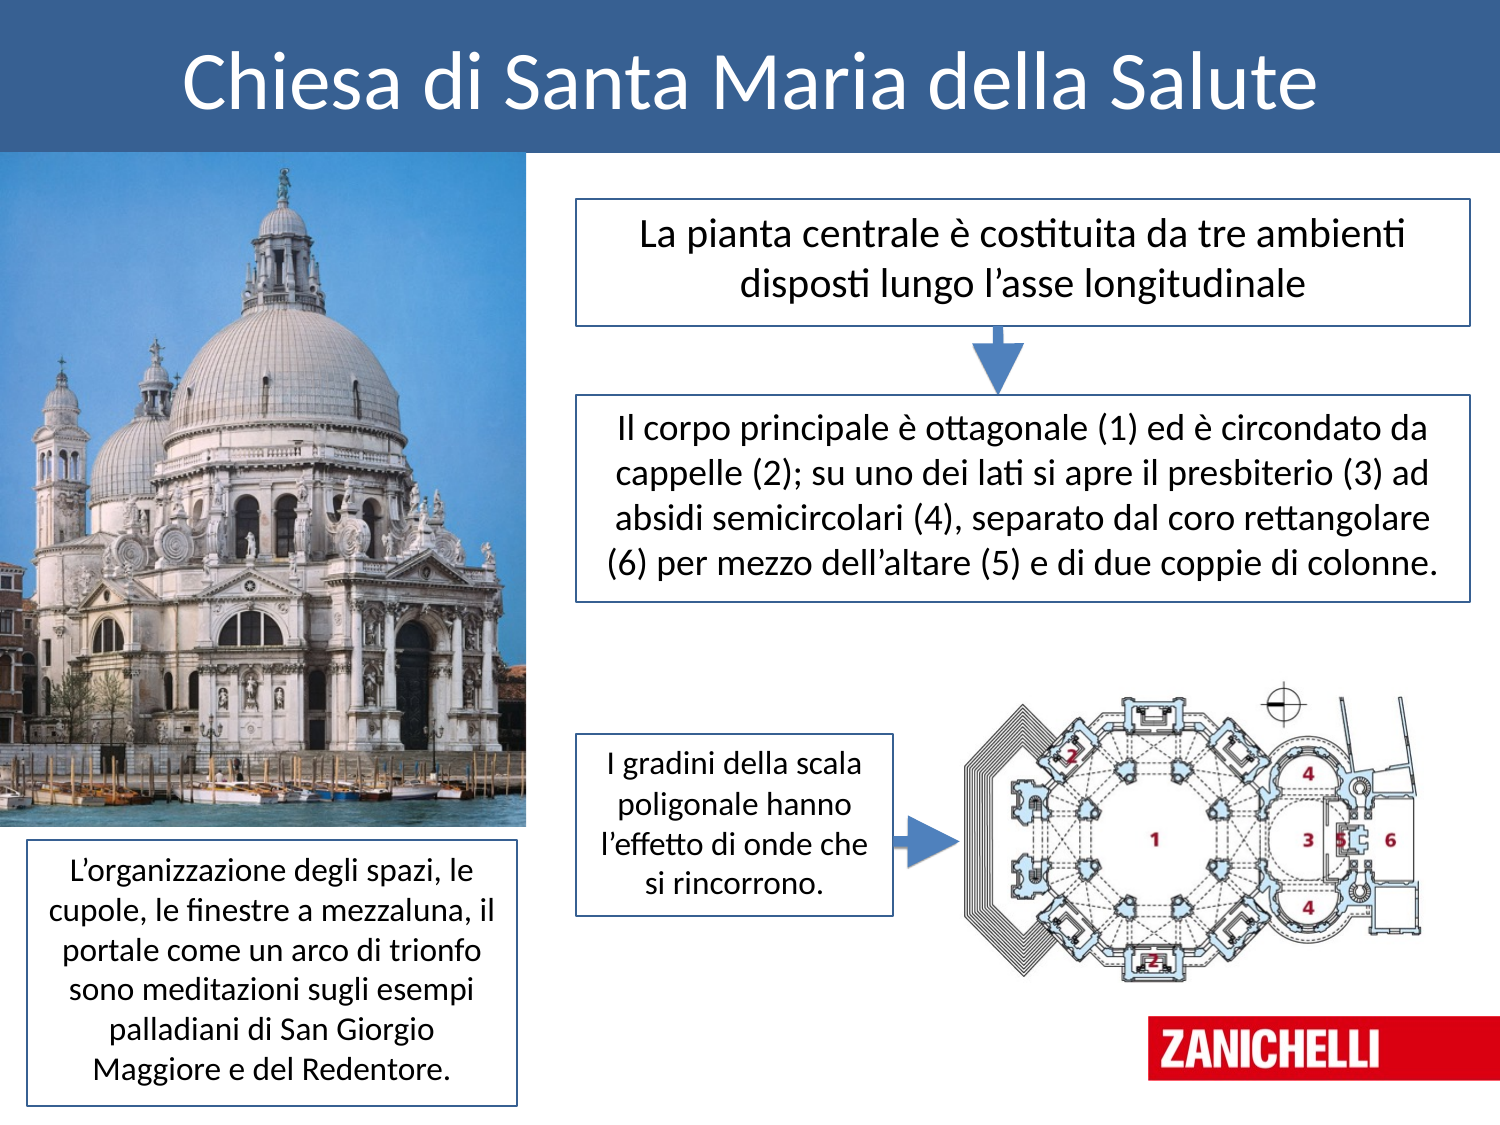

Chiesa di Santa Maria della Salute
La pianta centrale è costituita da tre ambienti disposti lungo l’asse longitudinale
Il corpo principale è ottagonale (1) ed è circondato da cappelle (2); su uno dei lati si apre il presbiterio (3) ad absidi semicircolari (4), separato dal coro rettangolare (6) per mezzo dell’altare (5) e di due coppie di colonne.
I gradini della scala poligonale hanno l’effetto di onde che si rincorrono.
L’organizzazione degli spazi, le cupole, le finestre a mezzaluna, il portale come un arco di trionfo sono meditazioni sugli esempi palladiani di San Giorgio Maggiore e del Redentore.